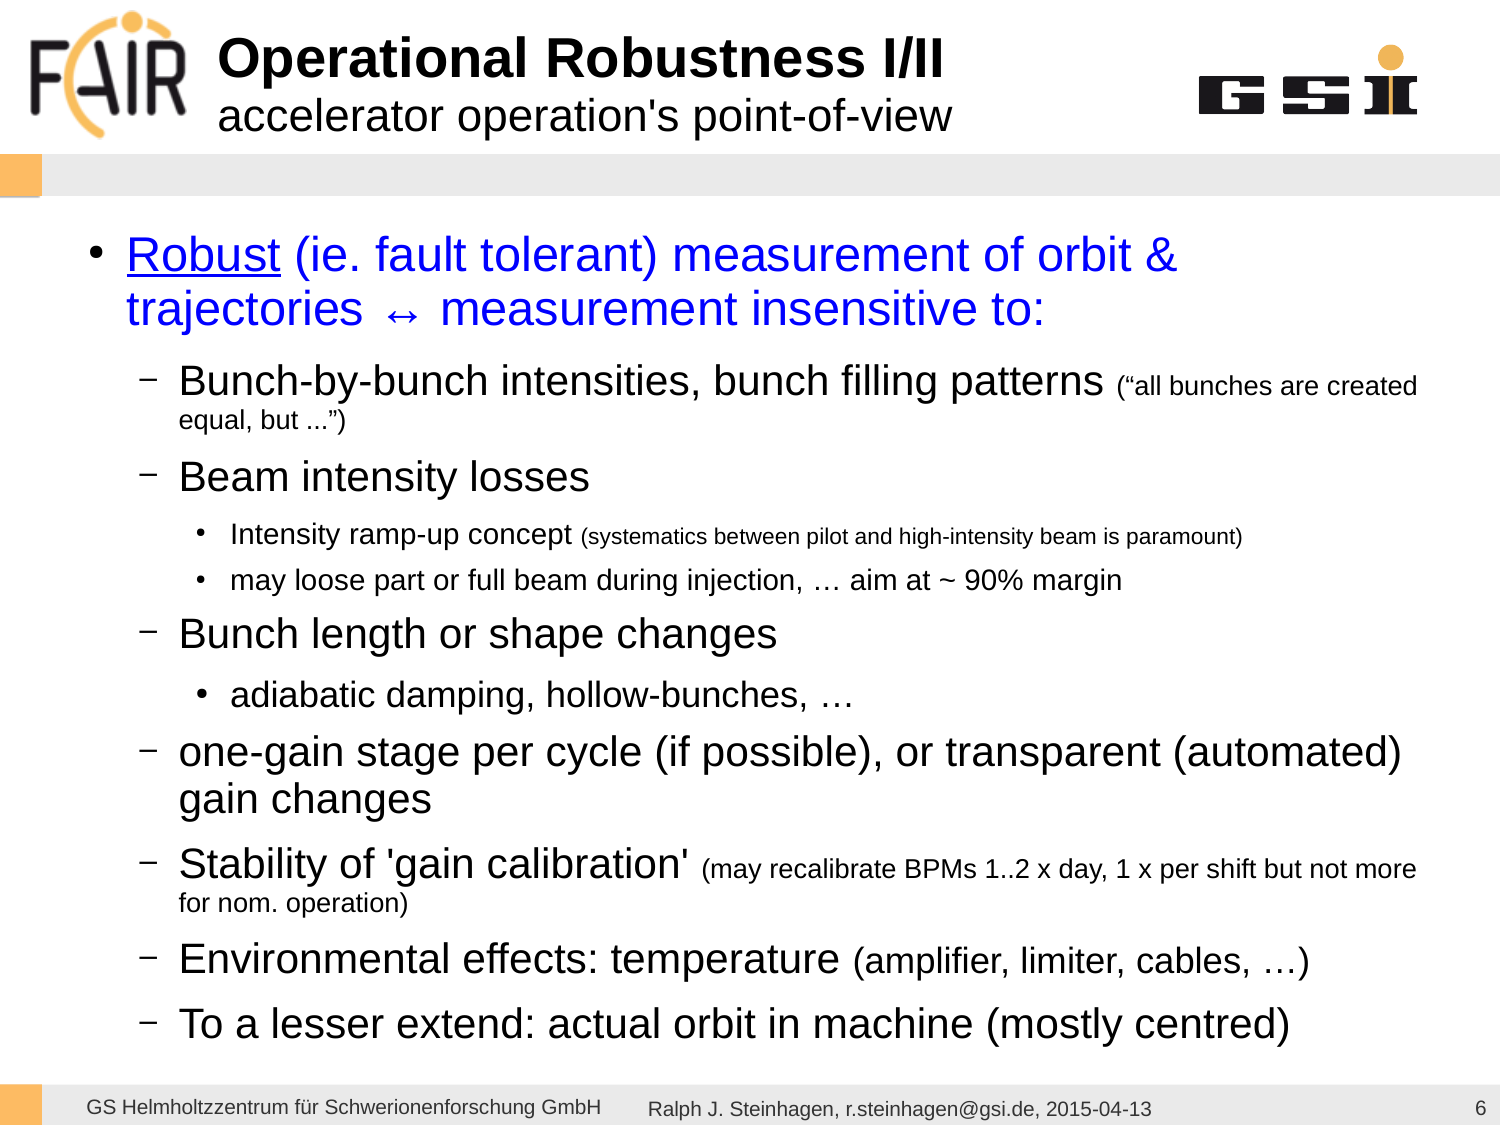

# Operational Robustness I/II accelerator operation's point-of-view
Robust (ie. fault tolerant) measurement of orbit & trajectories ↔ measurement insensitive to:
Bunch-by-bunch intensities, bunch filling patterns (“all bunches are created equal, but ...”)
Beam intensity losses
Intensity ramp-up concept (systematics between pilot and high-intensity beam is paramount)
may loose part or full beam during injection, … aim at ~ 90% margin
Bunch length or shape changes
adiabatic damping, hollow-bunches, …
one-gain stage per cycle (if possible), or transparent (automated) gain changes
Stability of 'gain calibration' (may recalibrate BPMs 1..2 x day, 1 x per shift but not more for nom. operation)
Environmental effects: temperature (amplifier, limiter, cables, …)
To a lesser extend: actual orbit in machine (mostly centred)